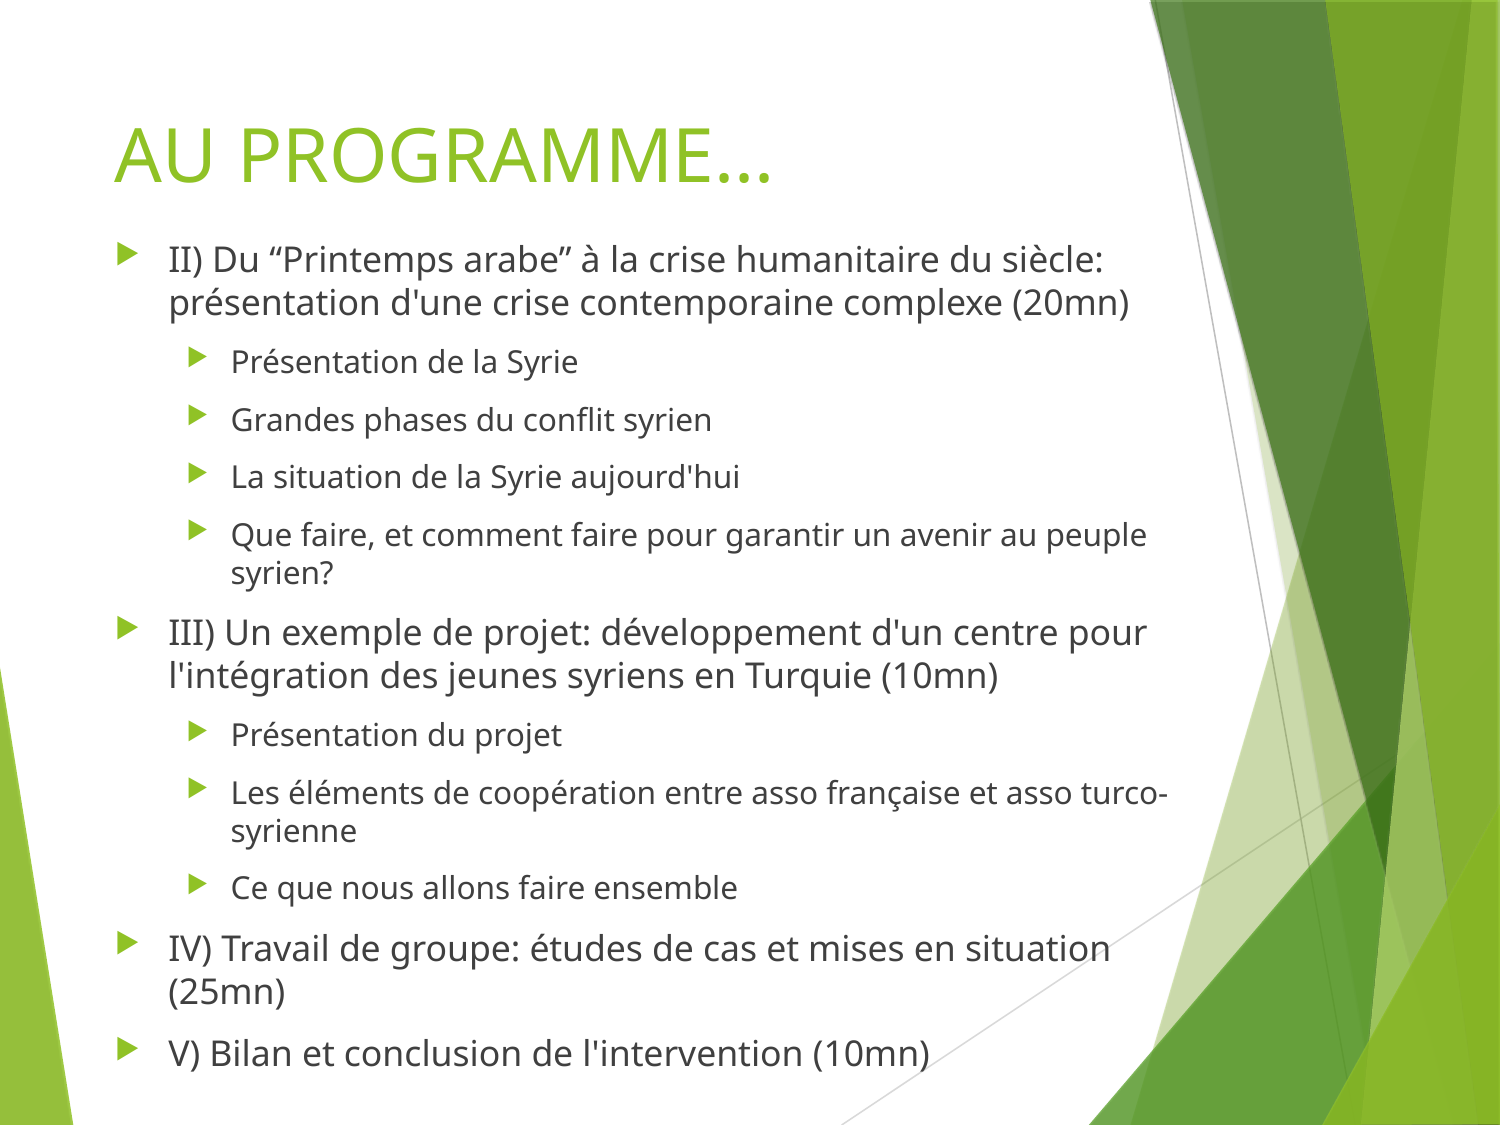

# AU PROGRAMME...
II) Du “Printemps arabe” à la crise humanitaire du siècle: présentation d'une crise contemporaine complexe (20mn)
Présentation de la Syrie
Grandes phases du conflit syrien
La situation de la Syrie aujourd'hui
Que faire, et comment faire pour garantir un avenir au peuple syrien?
III) Un exemple de projet: développement d'un centre pour l'intégration des jeunes syriens en Turquie (10mn)
Présentation du projet
Les éléments de coopération entre asso française et asso turco-syrienne
Ce que nous allons faire ensemble
IV) Travail de groupe: études de cas et mises en situation (25mn)
V) Bilan et conclusion de l'intervention (10mn)